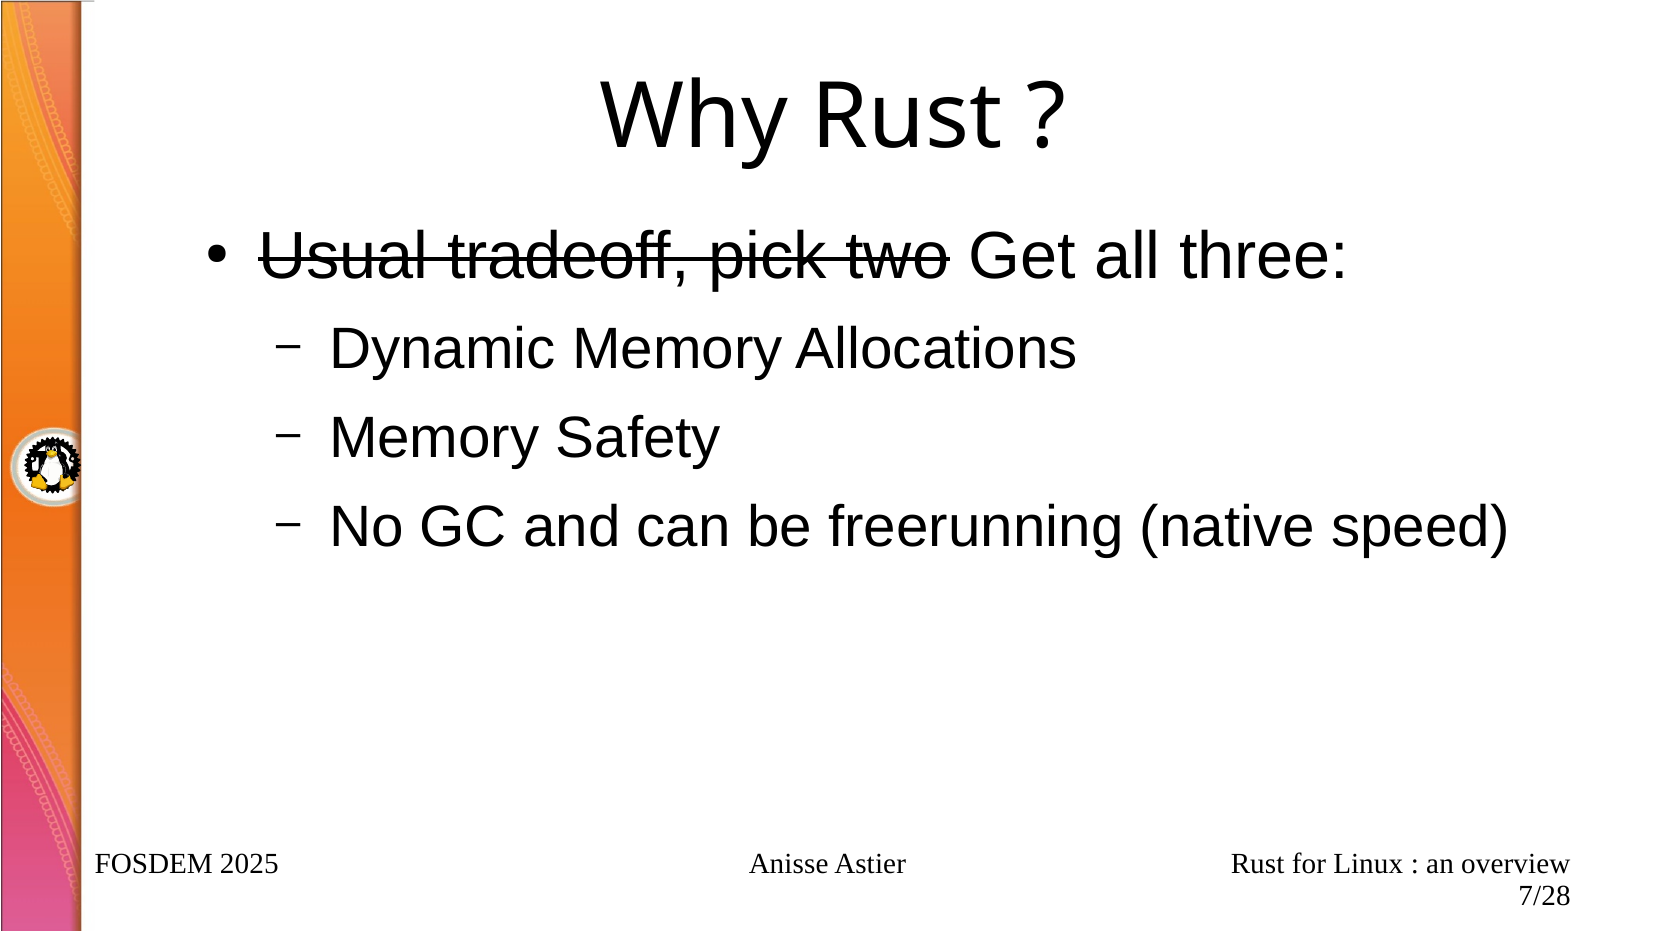

# Why Rust ?
Usual tradeoff, pick two Get all three:
Dynamic Memory Allocations
Memory Safety
No GC and can be freerunning (native speed)
7